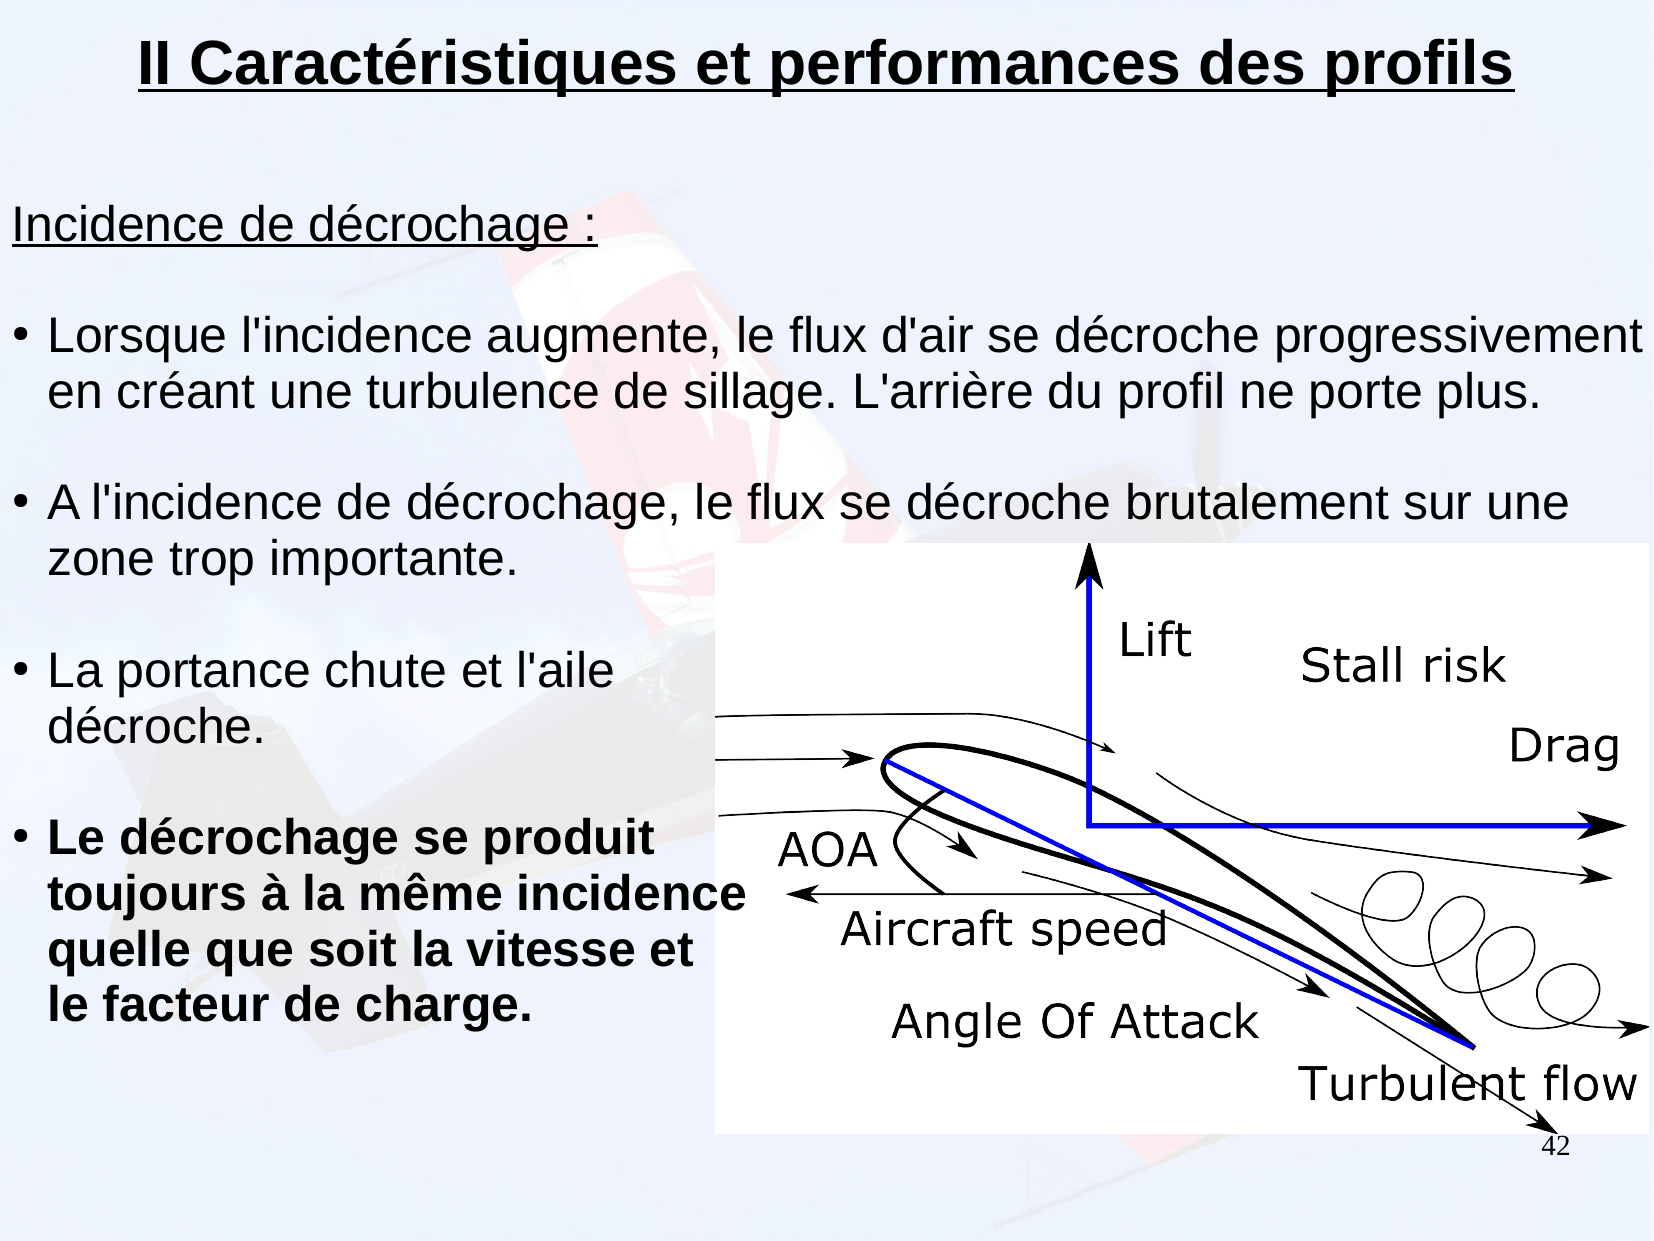

# II Caractéristiques et performances des profils
Incidence de décrochage :
Lorsque l'incidence augmente, le flux d'air se décroche progressivement en créant une turbulence de sillage. L'arrière du profil ne porte plus.
A l'incidence de décrochage, le flux se décroche brutalement sur une zone trop importante.
La portance chute et l'aile
décroche.
Le décrochage se produit
toujours à la même incidence
quelle que soit la vitesse et
le facteur de charge.
42